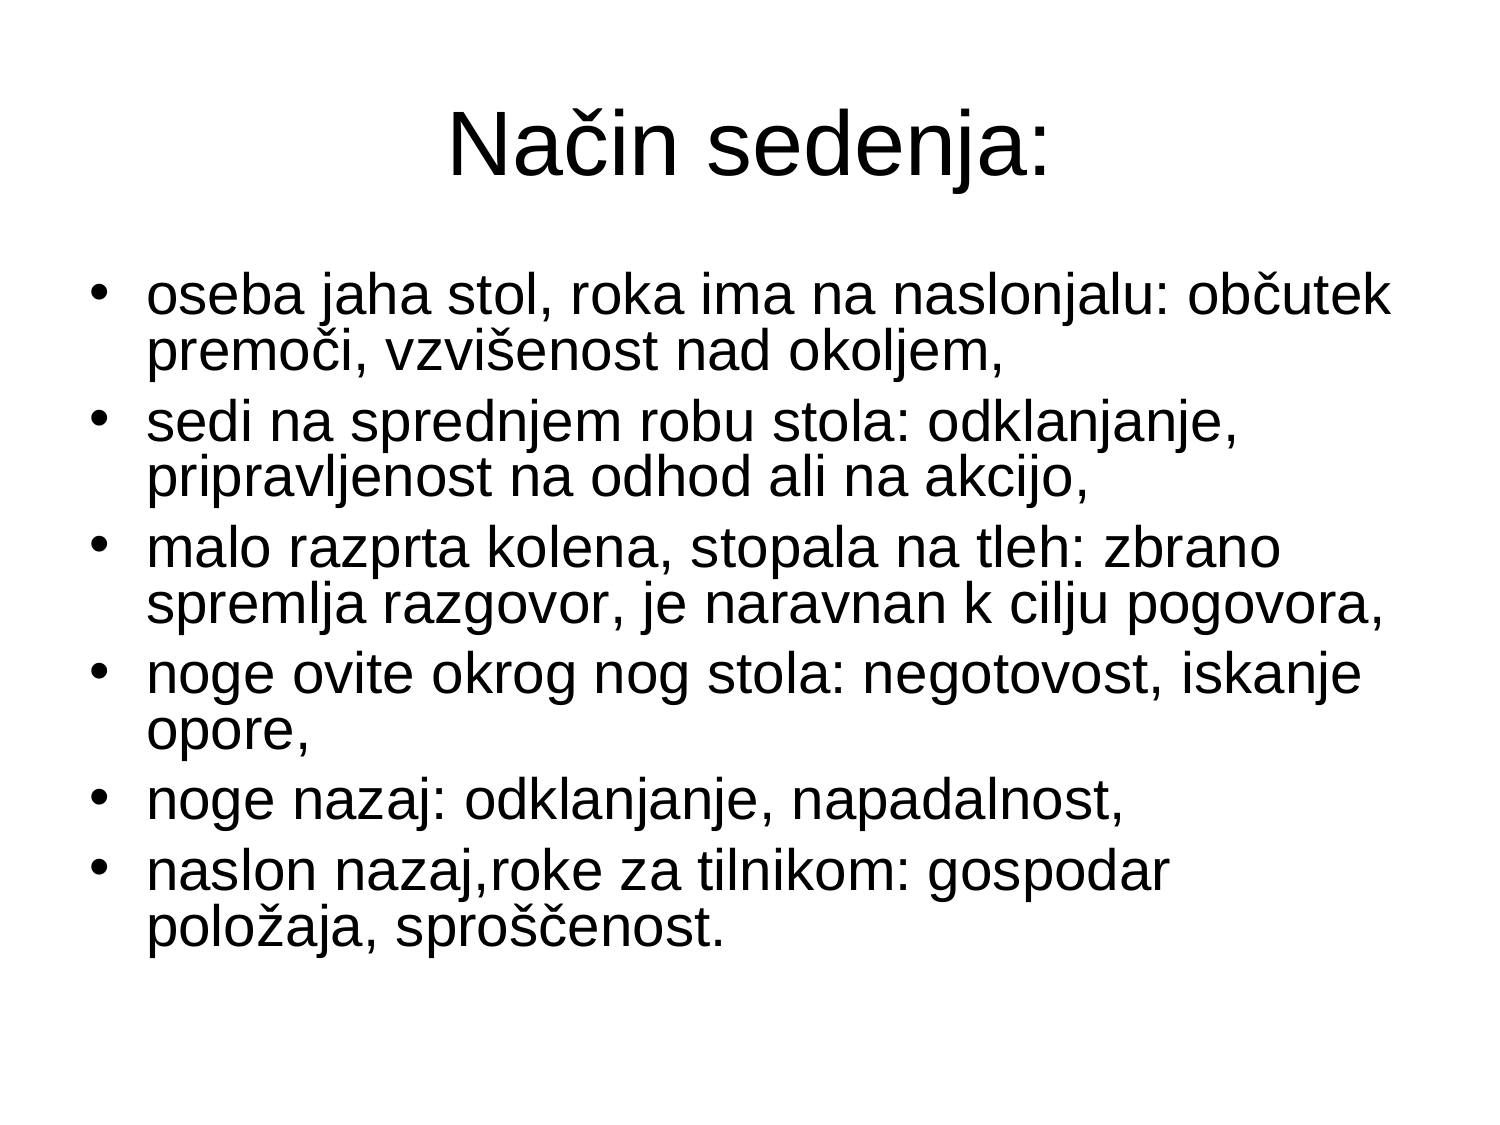

# Način sedenja:
oseba jaha stol, roka ima na naslonjalu: občutek premoči, vzvišenost nad okoljem,
sedi na sprednjem robu stola: odklanjanje, pripravljenost na odhod ali na akcijo,
malo razprta kolena, stopala na tleh: zbrano spremlja razgovor, je naravnan k cilju pogovora,
noge ovite okrog nog stola: negotovost, iskanje opore,
noge nazaj: odklanjanje, napadalnost,
naslon nazaj,roke za tilnikom: gospodar položaja, sproščenost.